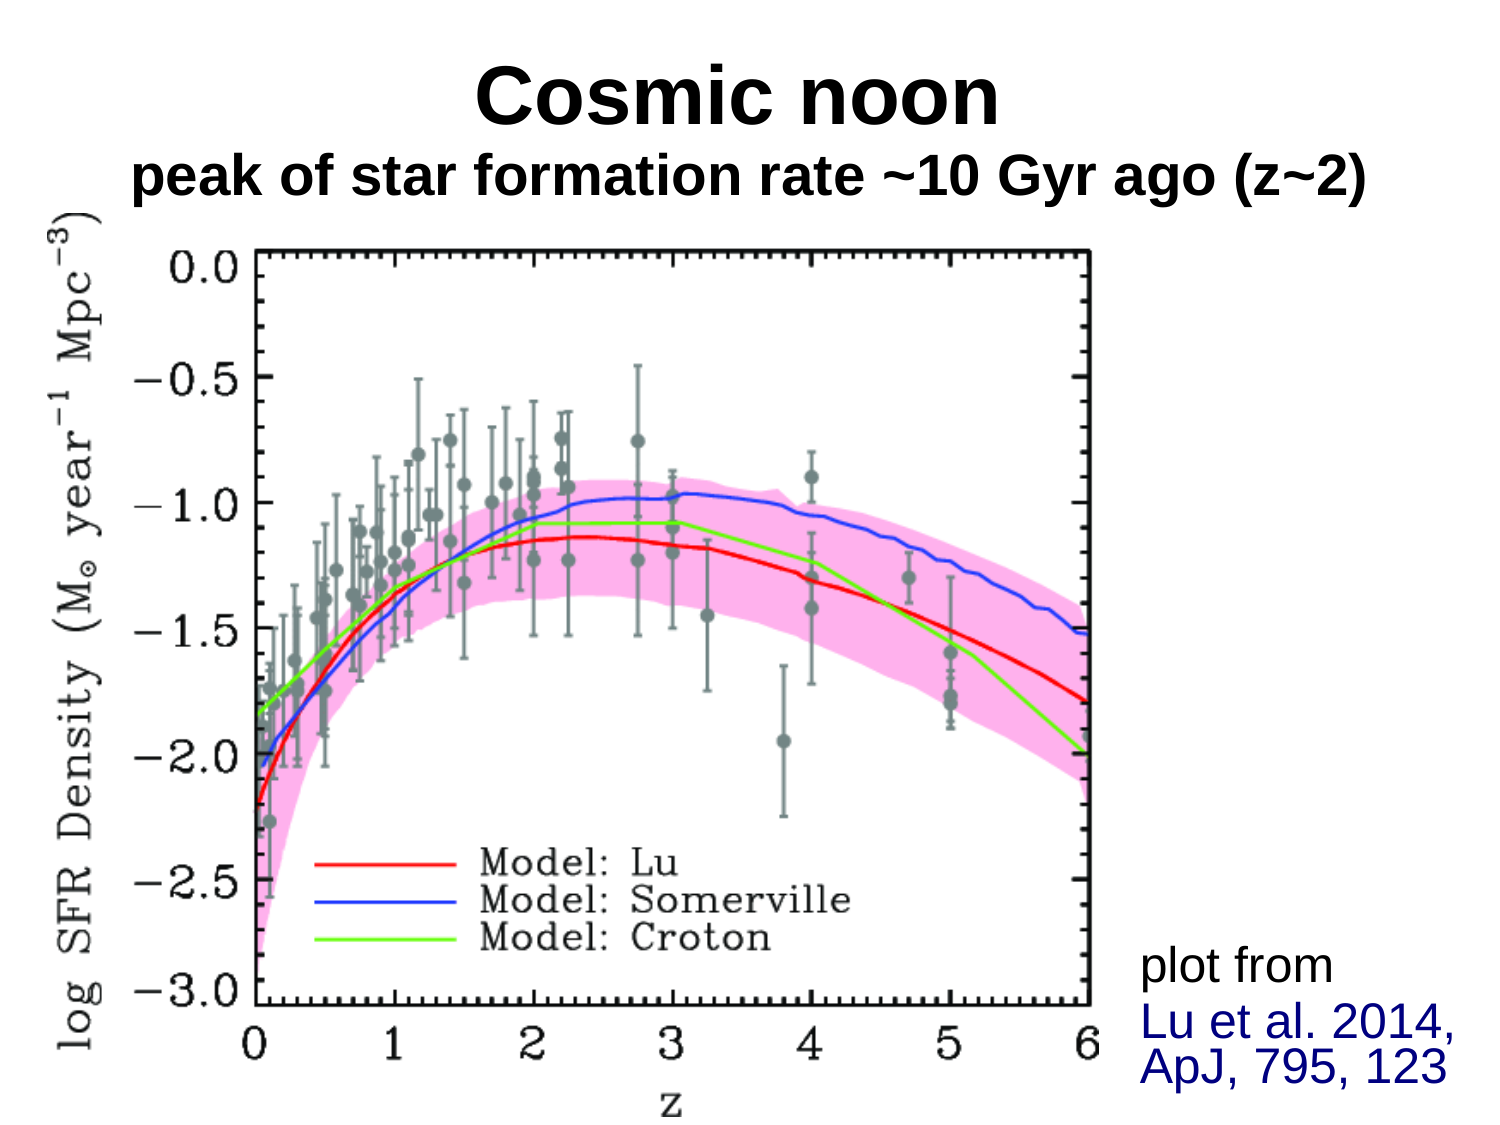

Cosmic noon
peak of star formation rate ~10 Gyr ago (z~2)
plot from Lu et al. 2014, ApJ, 795, 123